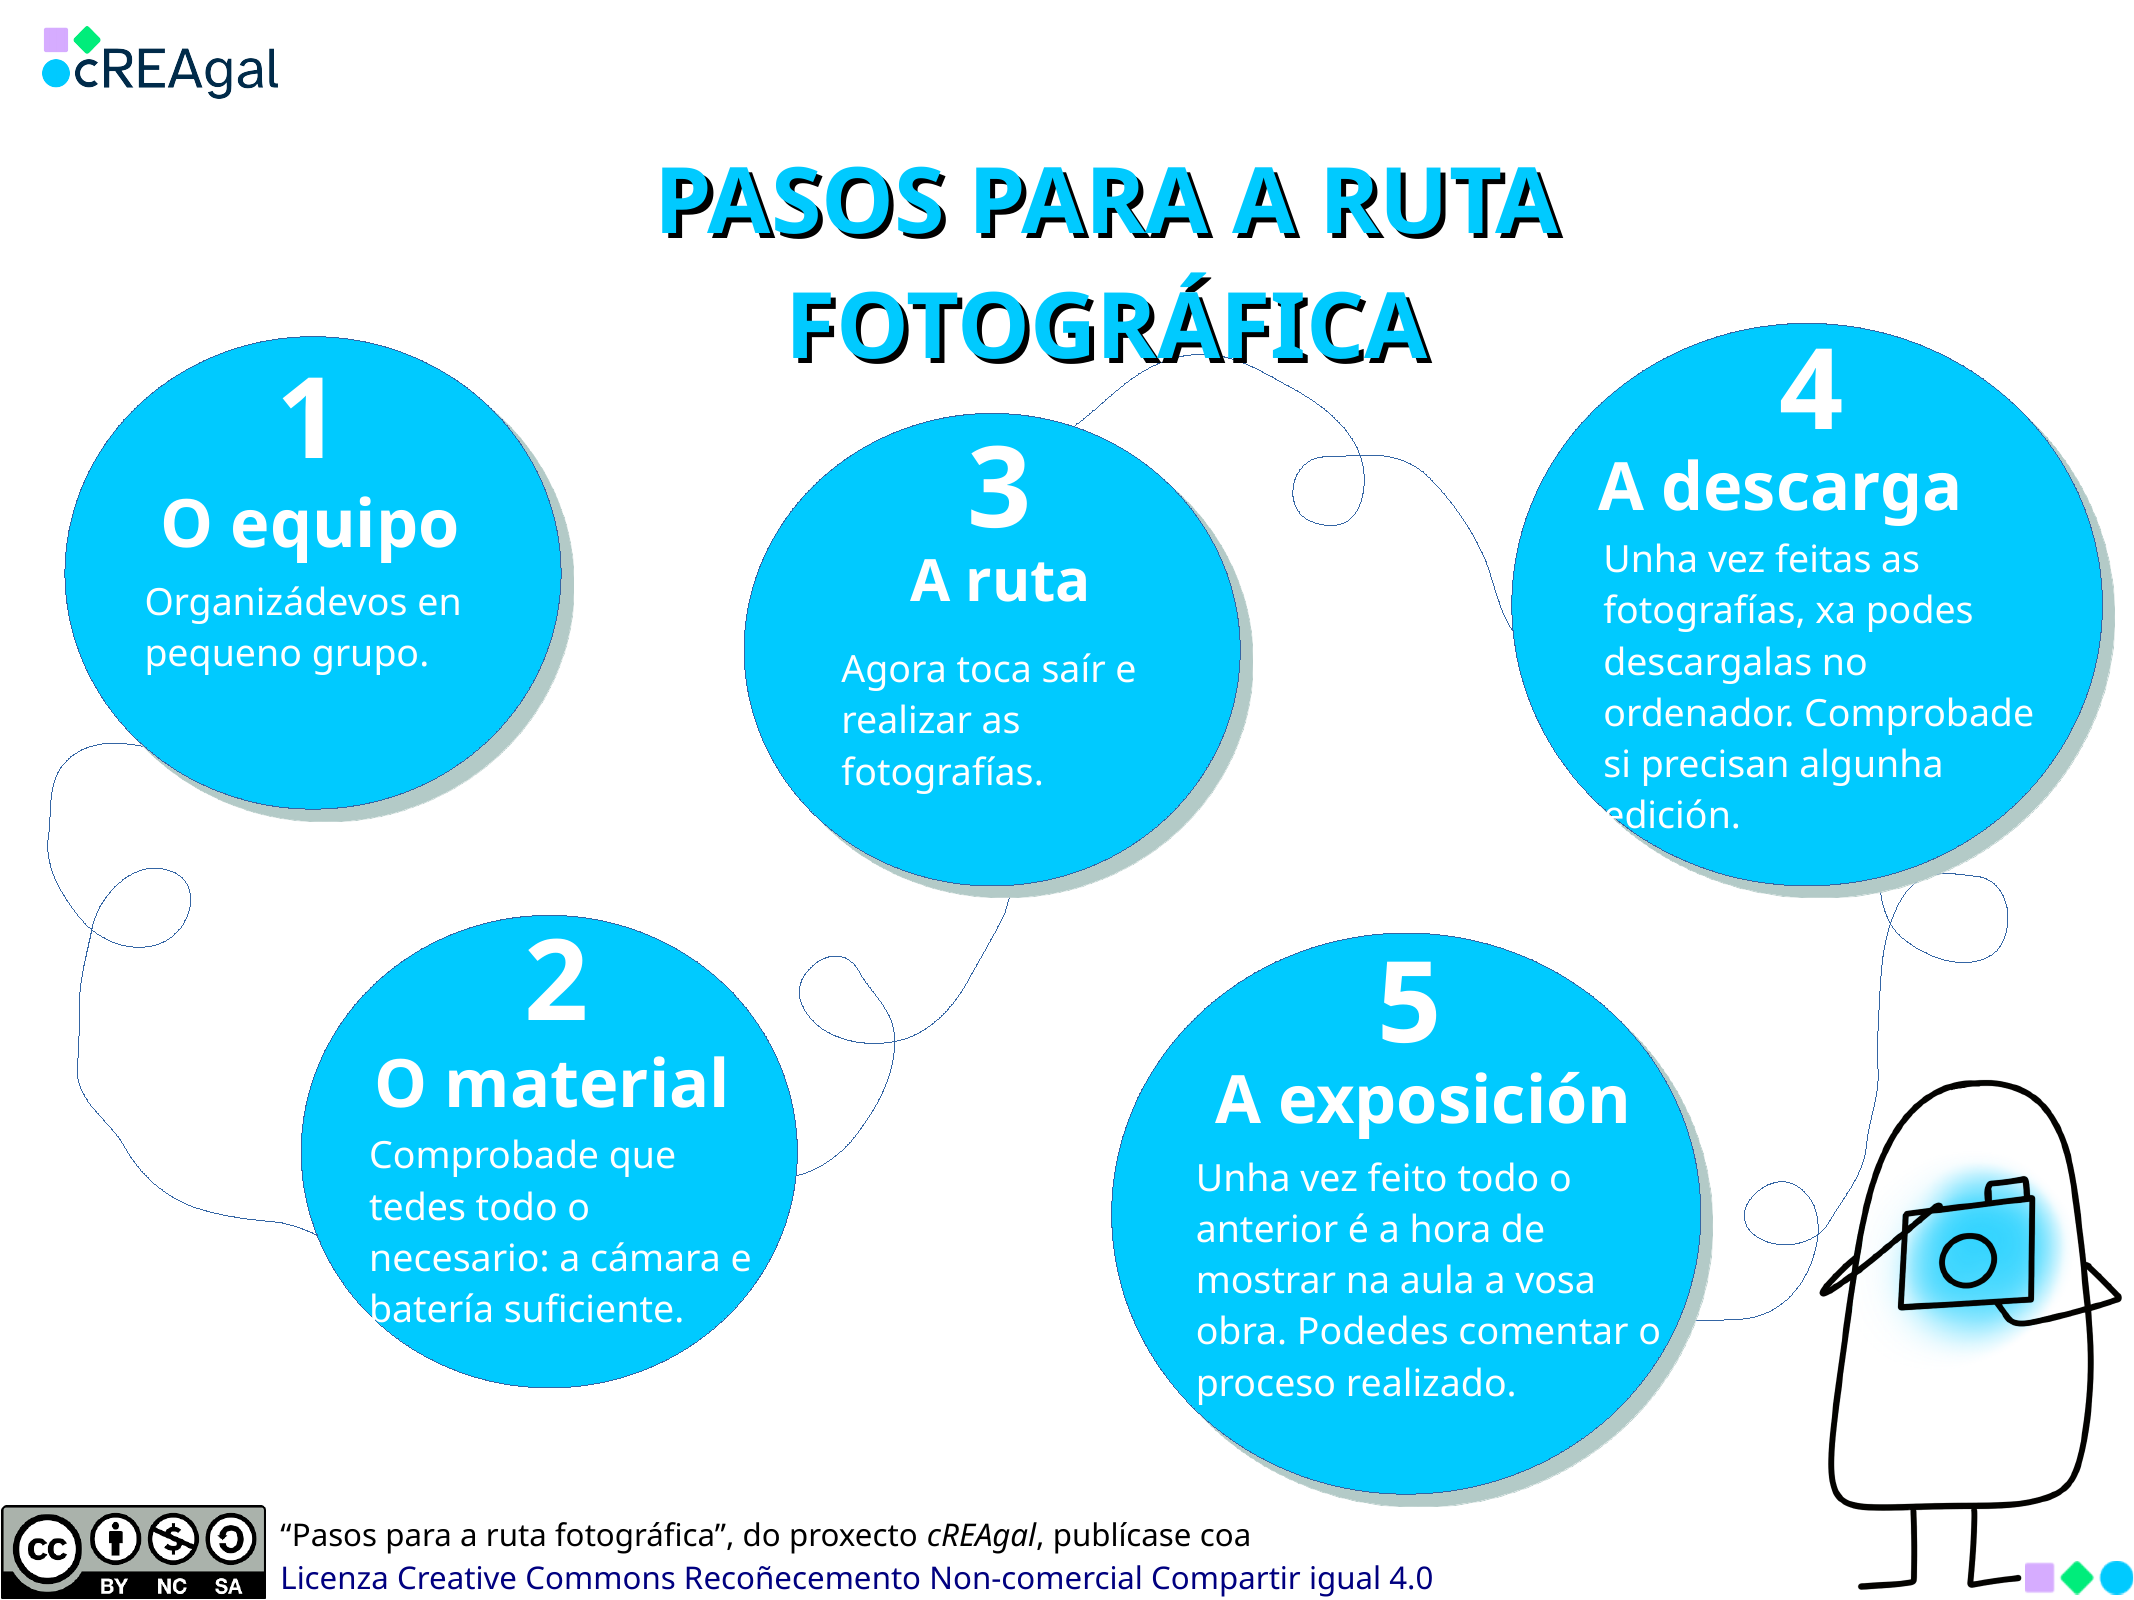

PASOS PARA A RUTA FOTOGRÁFICA
4
# 1
3
A descarga
O equipo
Unha vez feitas as fotografías, xa podes descargalas no ordenador. Comprobade si precisan algunha edición.
A ruta
AS FONTES
Organizádevos en pequeno grupo.
Agora toca saír e realizar as fotografías.
2
5
O material
A exposición
Comprobade que tedes todo o necesario: a cámara e batería suficiente.
Unha vez feito todo o anterior é a hora de mostrar na aula a vosa obra. Podedes comentar o proceso realizado.
“Pasos para a ruta fotográfica”, do proxecto cREAgal, publícase coa Licenza Creative Commons Recoñecemento Non-comercial Compartir igual 4.0